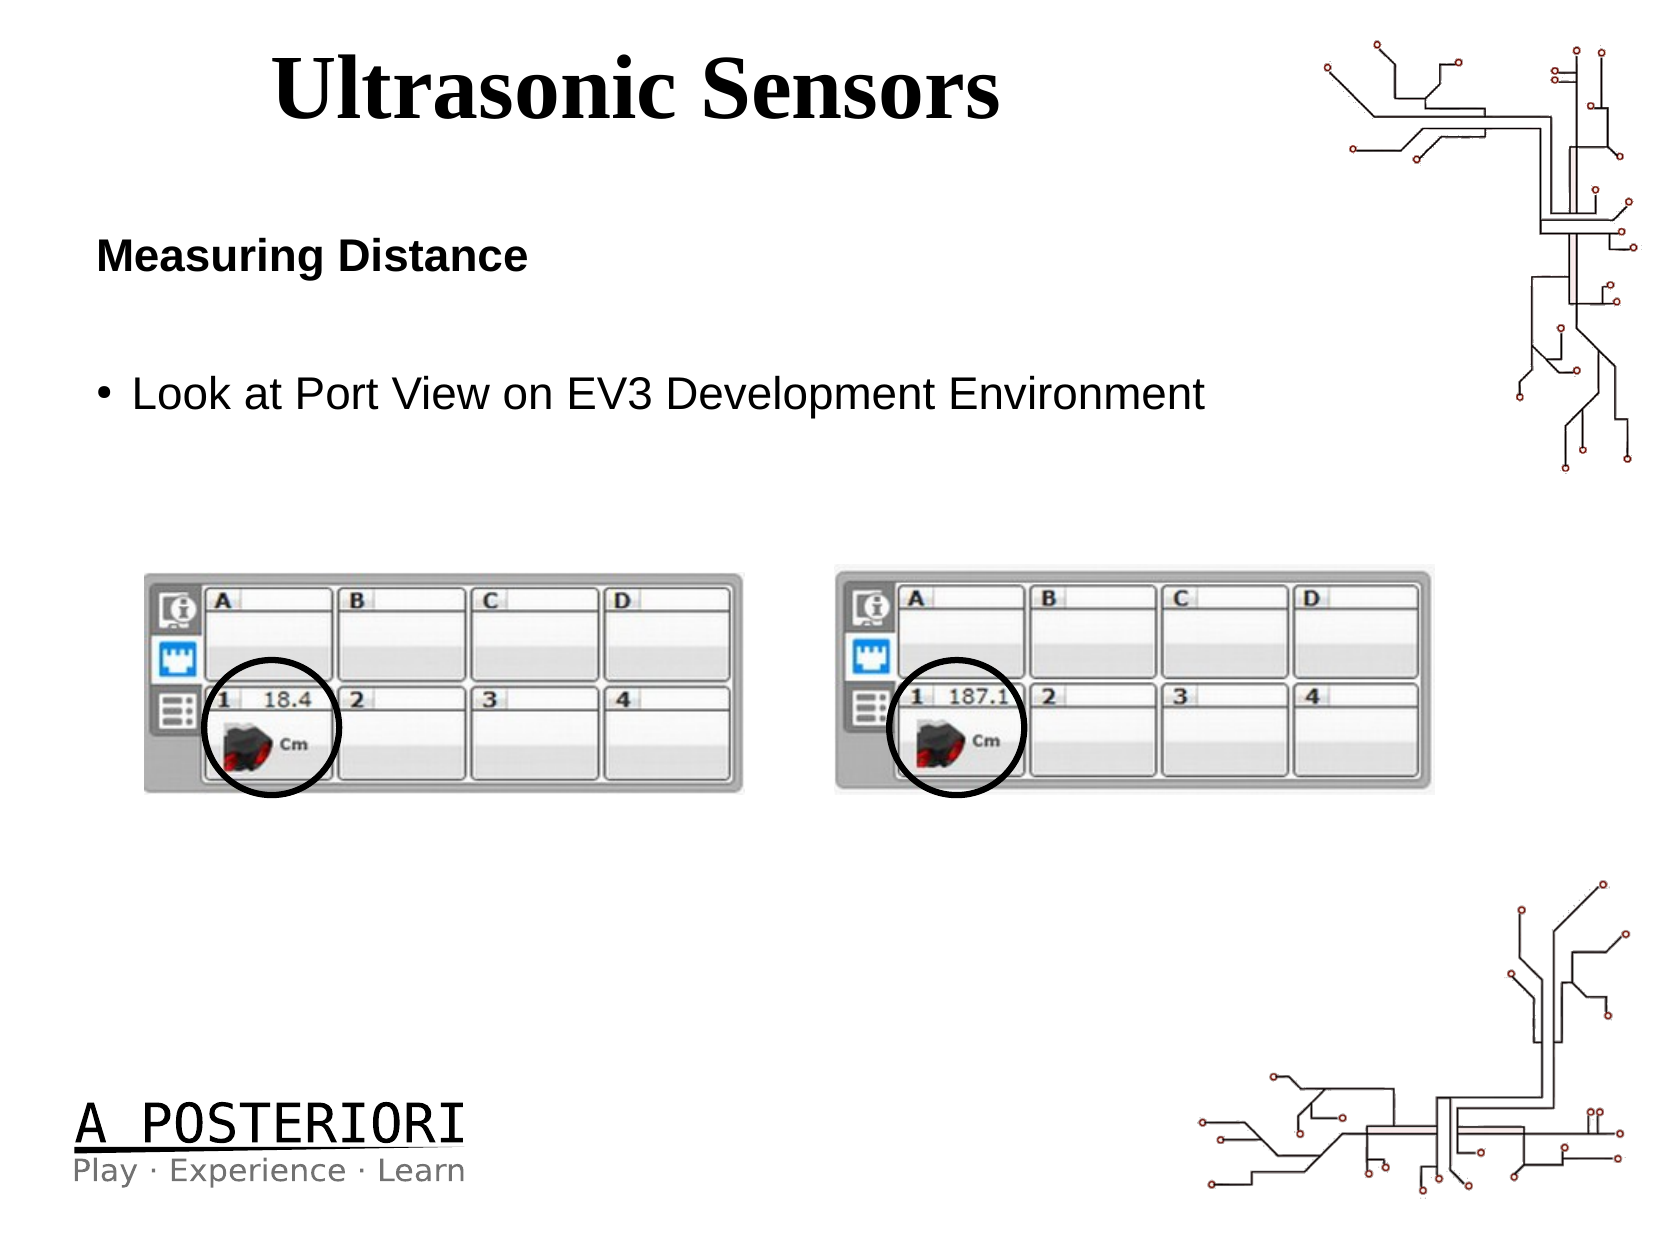

# Ultrasonic Sensors
Measuring Distance
Look at Port View on EV3 Development Environment